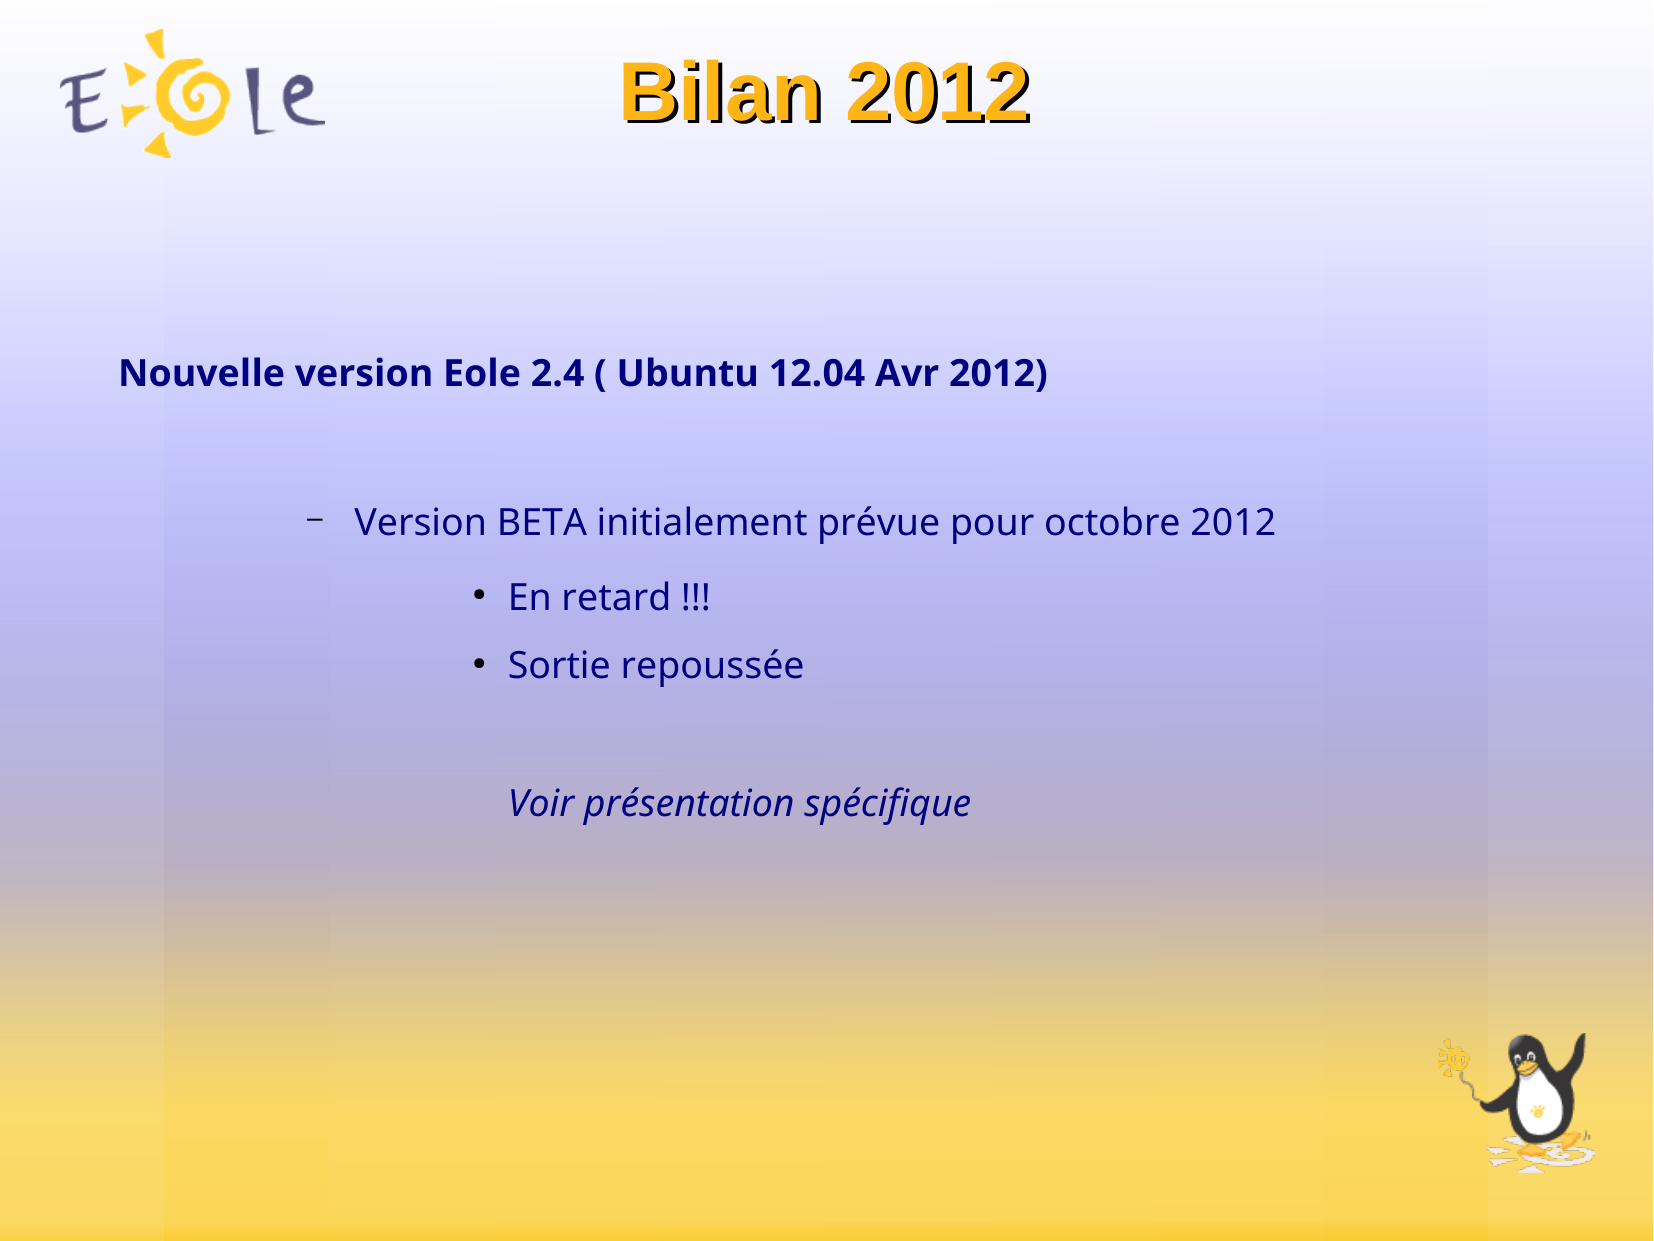

# Bilan 2012
Nouvelle version Eole 2.4 ( Ubuntu 12.04 Avr 2012)
Version BETA initialement prévue pour octobre 2012
En retard !!!
Sortie repoussée
Voir présentation spécifique